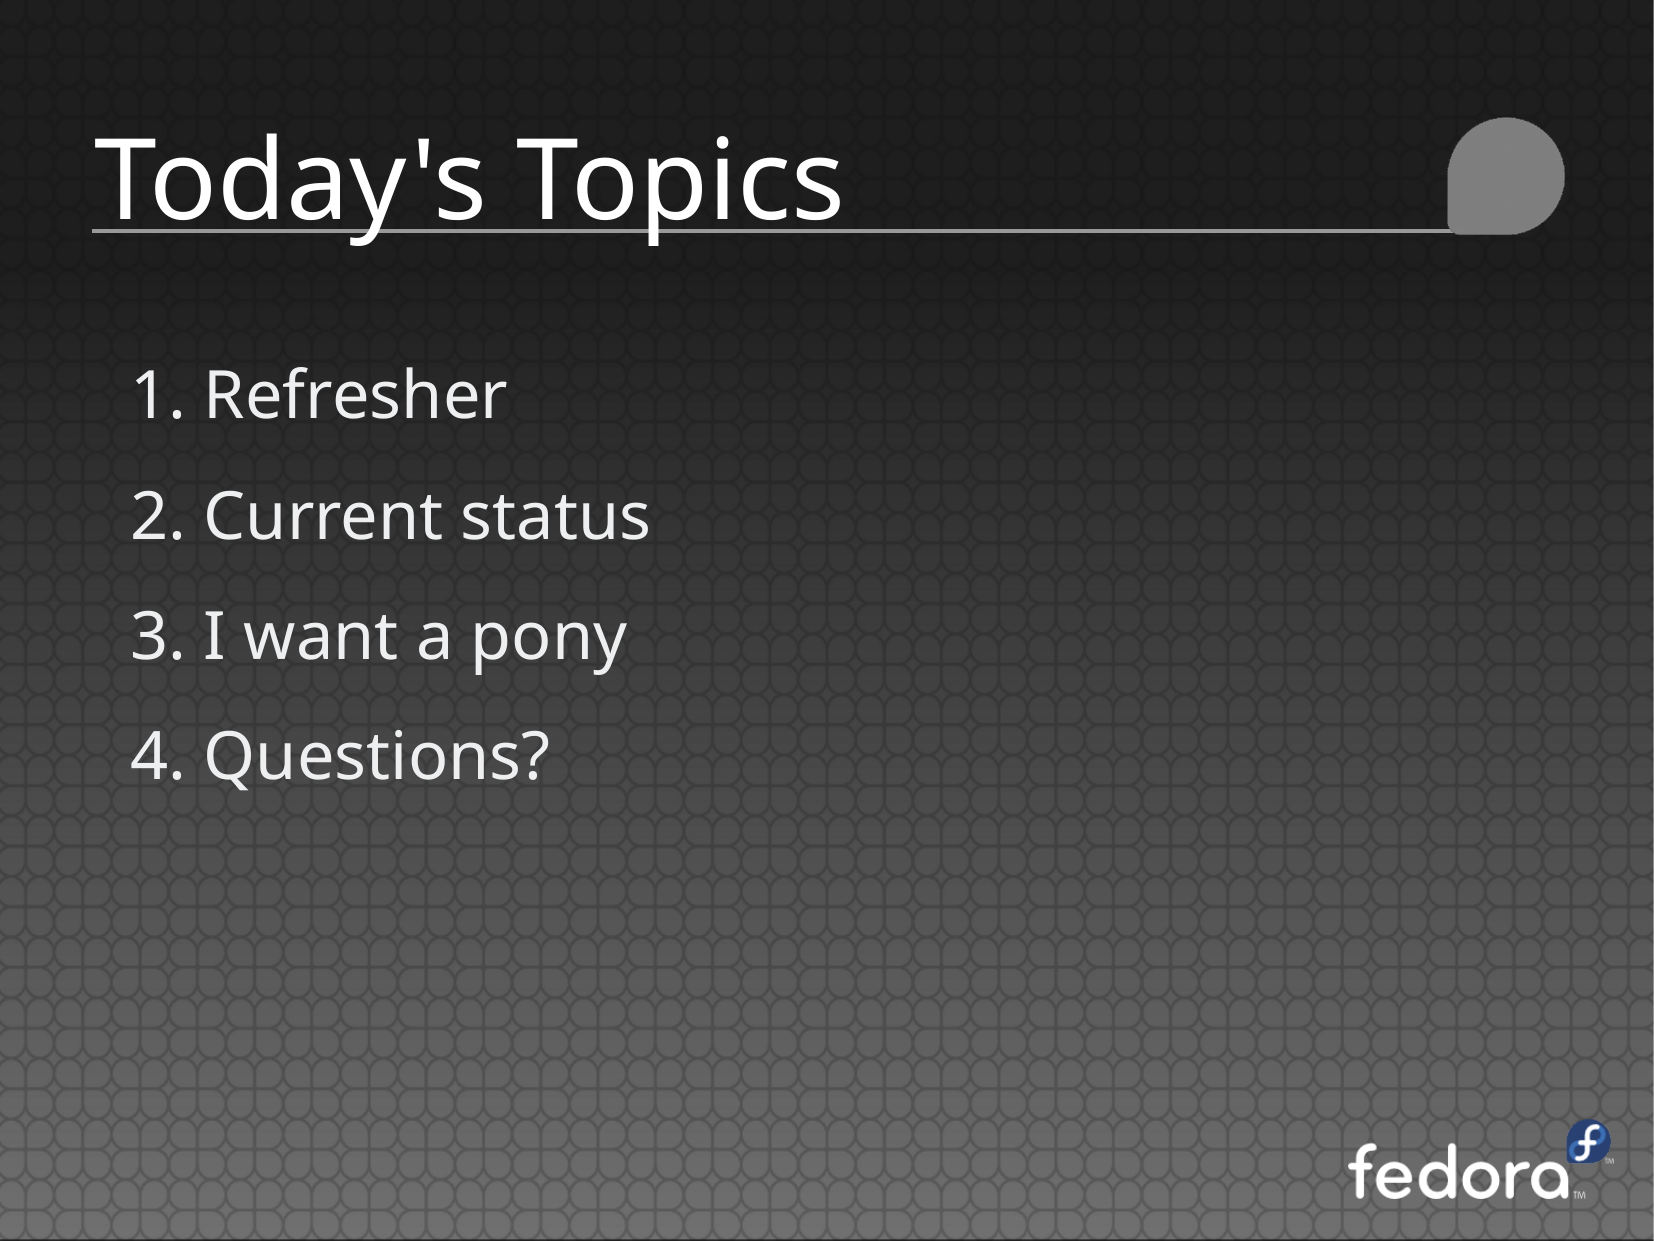

# Today's Topics
 Refresher
 Current status
 I want a pony
 Questions?